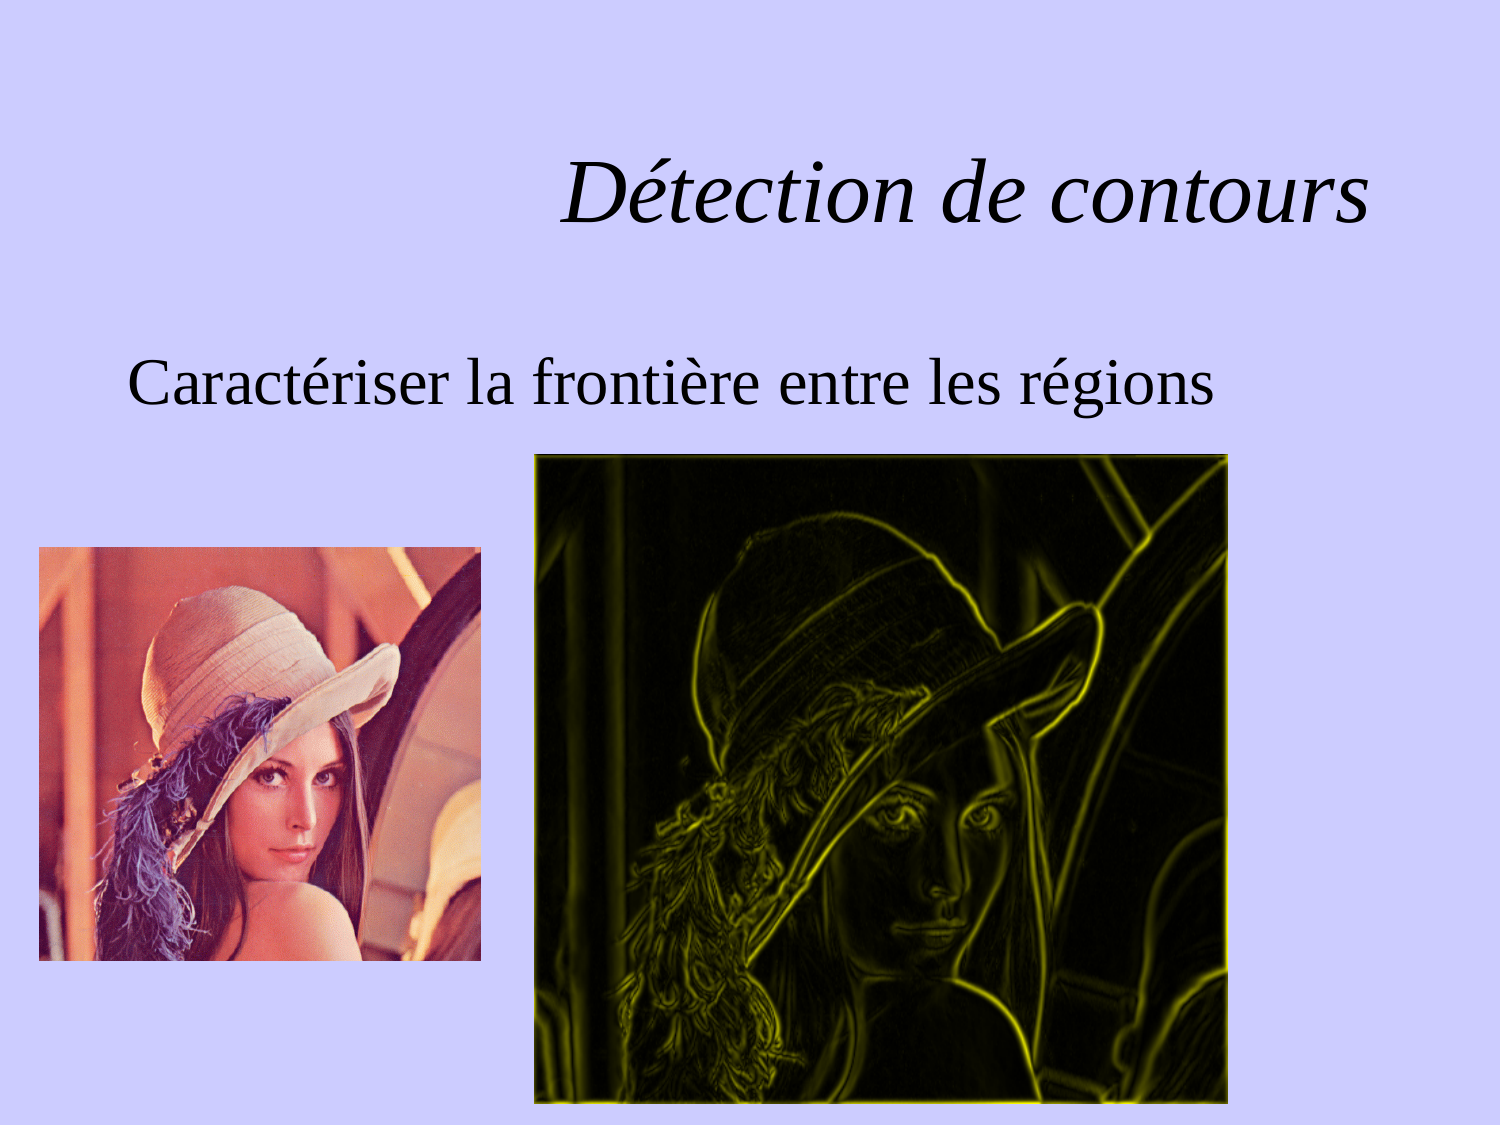

# Détection de contours
Caractériser la frontière entre les régions